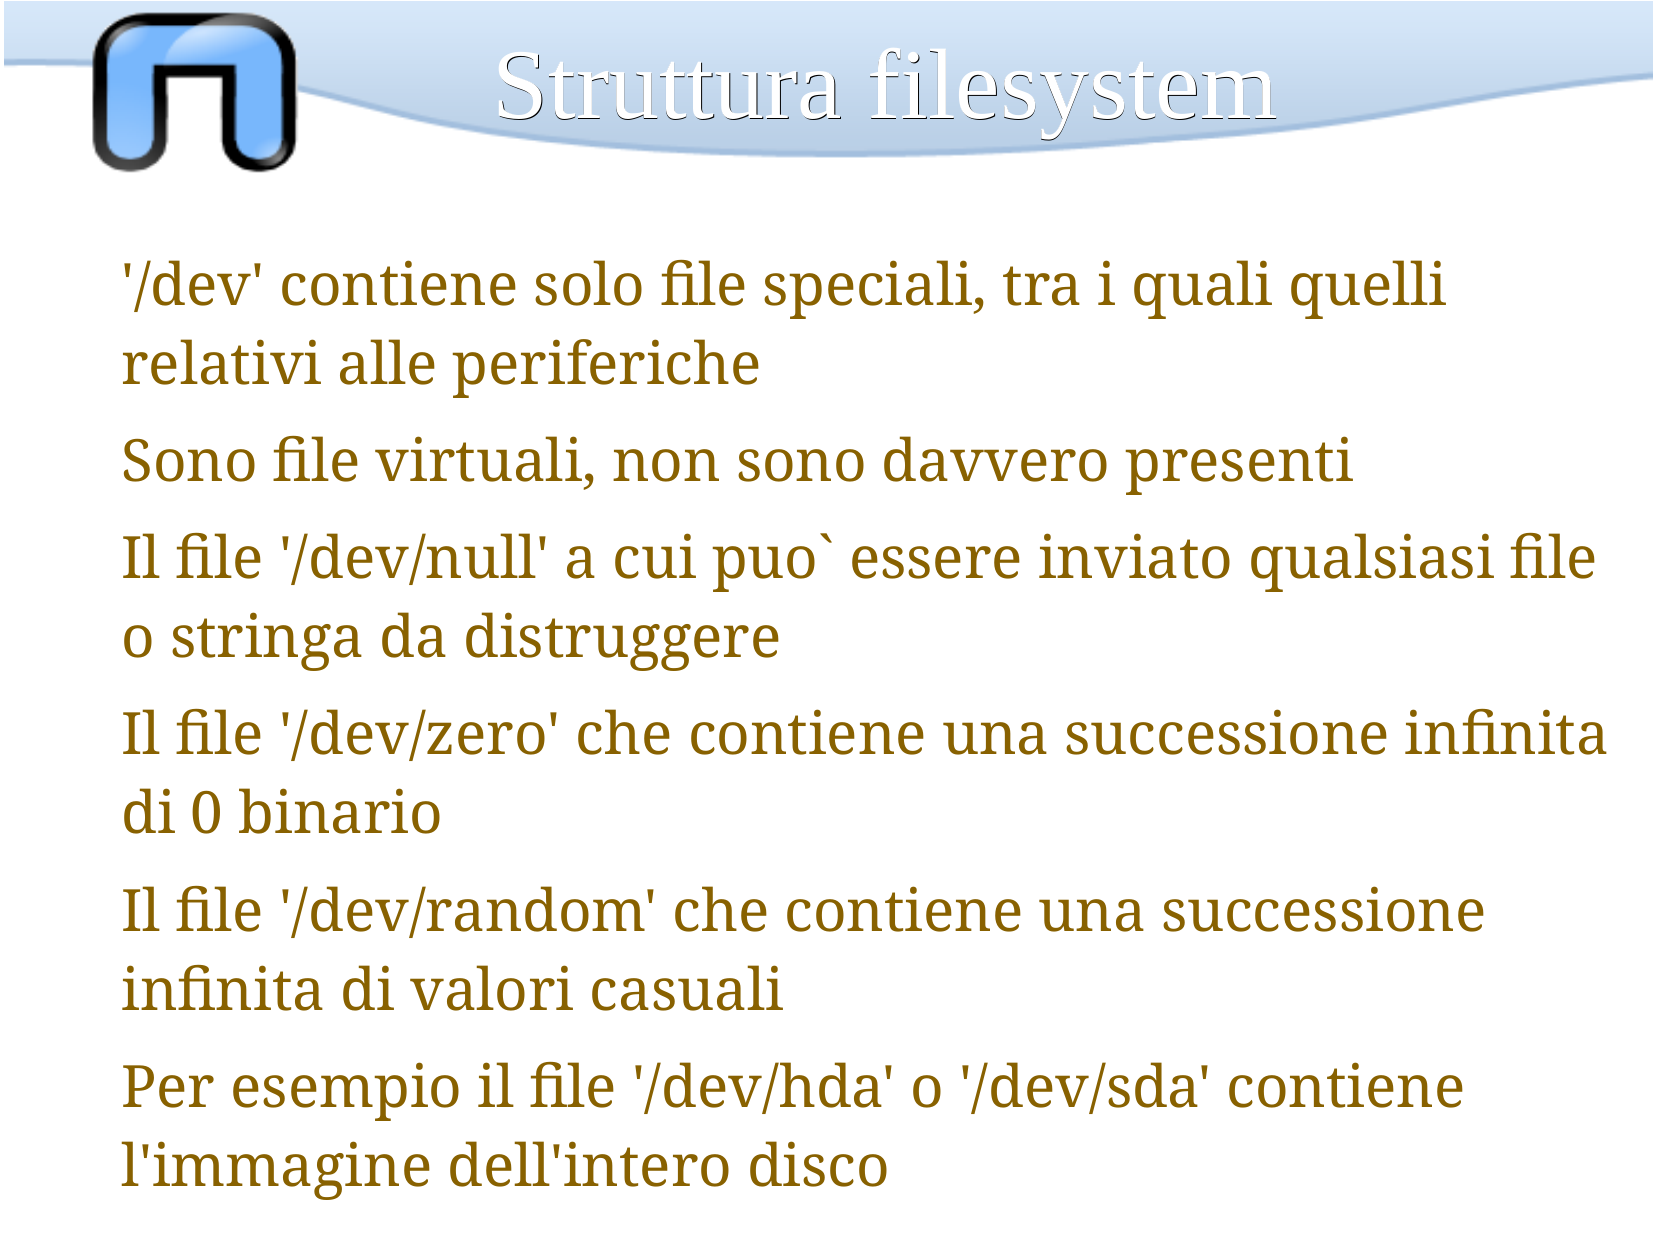

Struttura filesystem
# '/dev' contiene solo file speciali, tra i quali quelli relativi alle periferiche
Sono file virtuali, non sono davvero presenti
Il file '/dev/null' a cui puo` essere inviato qualsiasi file o stringa da distruggere
Il file '/dev/zero' che contiene una successione infinita di 0 binario
Il file '/dev/random' che contiene una successione infinita di valori casuali
Per esempio il file '/dev/hda' o '/dev/sda' contiene l'immagine dell'intero disco